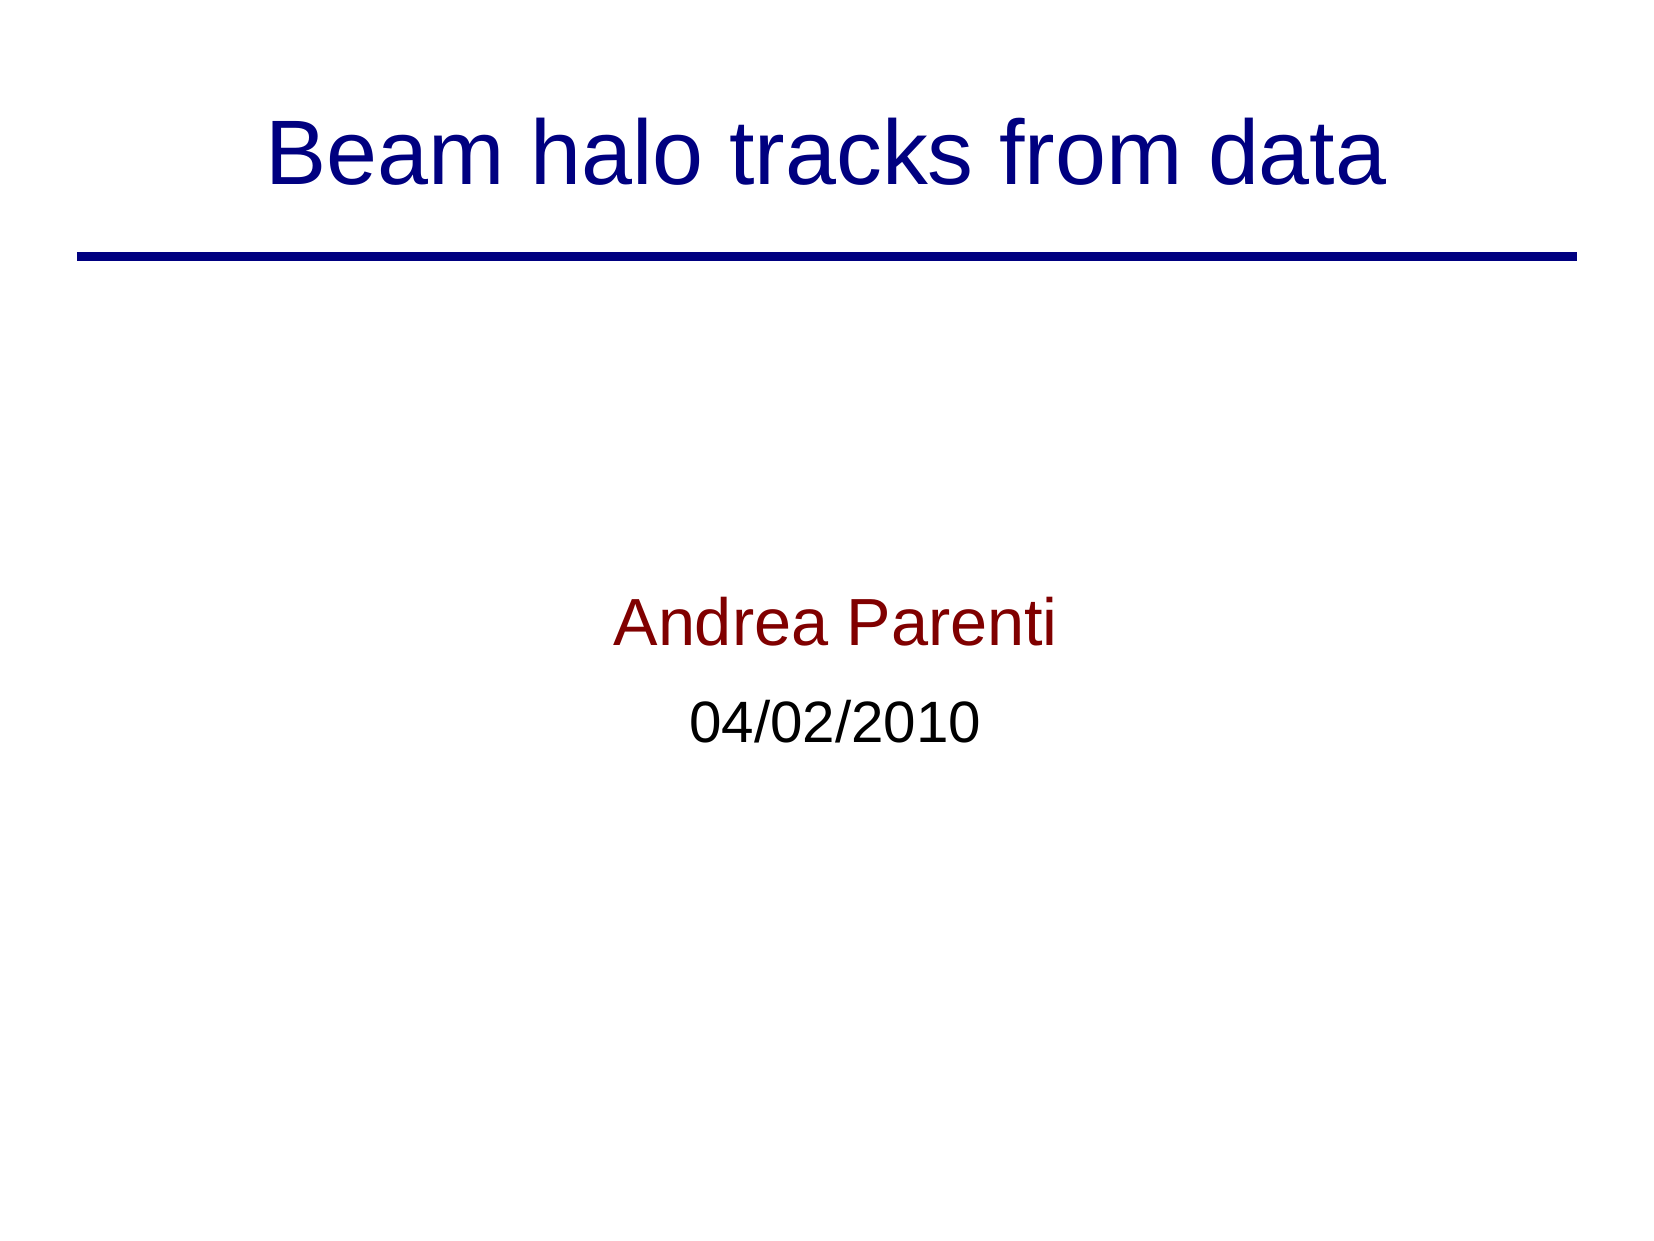

# Beam halo tracks from data
Andrea Parenti
04/02/2010